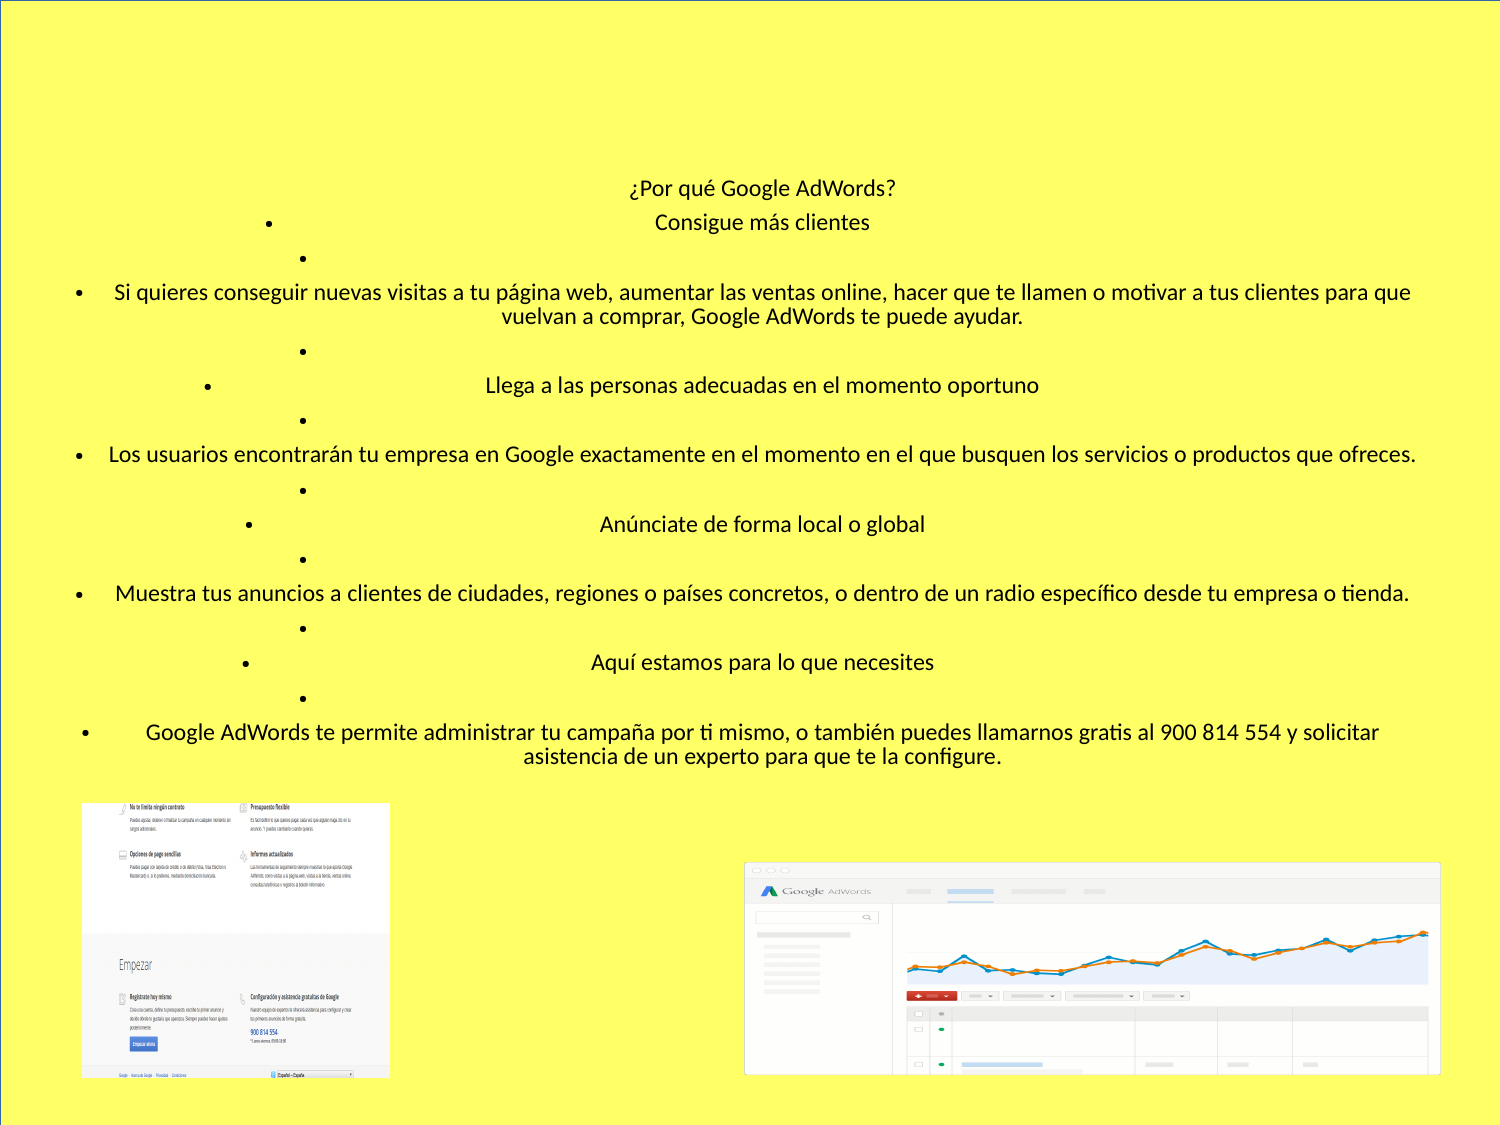

# ¿Por qué Google AdWords?
Consigue más clientes
Si quieres conseguir nuevas visitas a tu página web, aumentar las ventas online, hacer que te llamen o motivar a tus clientes para que vuelvan a comprar, Google AdWords te puede ayudar.
Llega a las personas adecuadas en el momento oportuno
Los usuarios encontrarán tu empresa en Google exactamente en el momento en el que busquen los servicios o productos que ofreces.
Anúnciate de forma local o global
Muestra tus anuncios a clientes de ciudades, regiones o países concretos, o dentro de un radio específico desde tu empresa o tienda.
Aquí estamos para lo que necesites
Google AdWords te permite administrar tu campaña por ti mismo, o también puedes llamarnos gratis al 900 814 554 y solicitar asistencia de un experto para que te la configure.